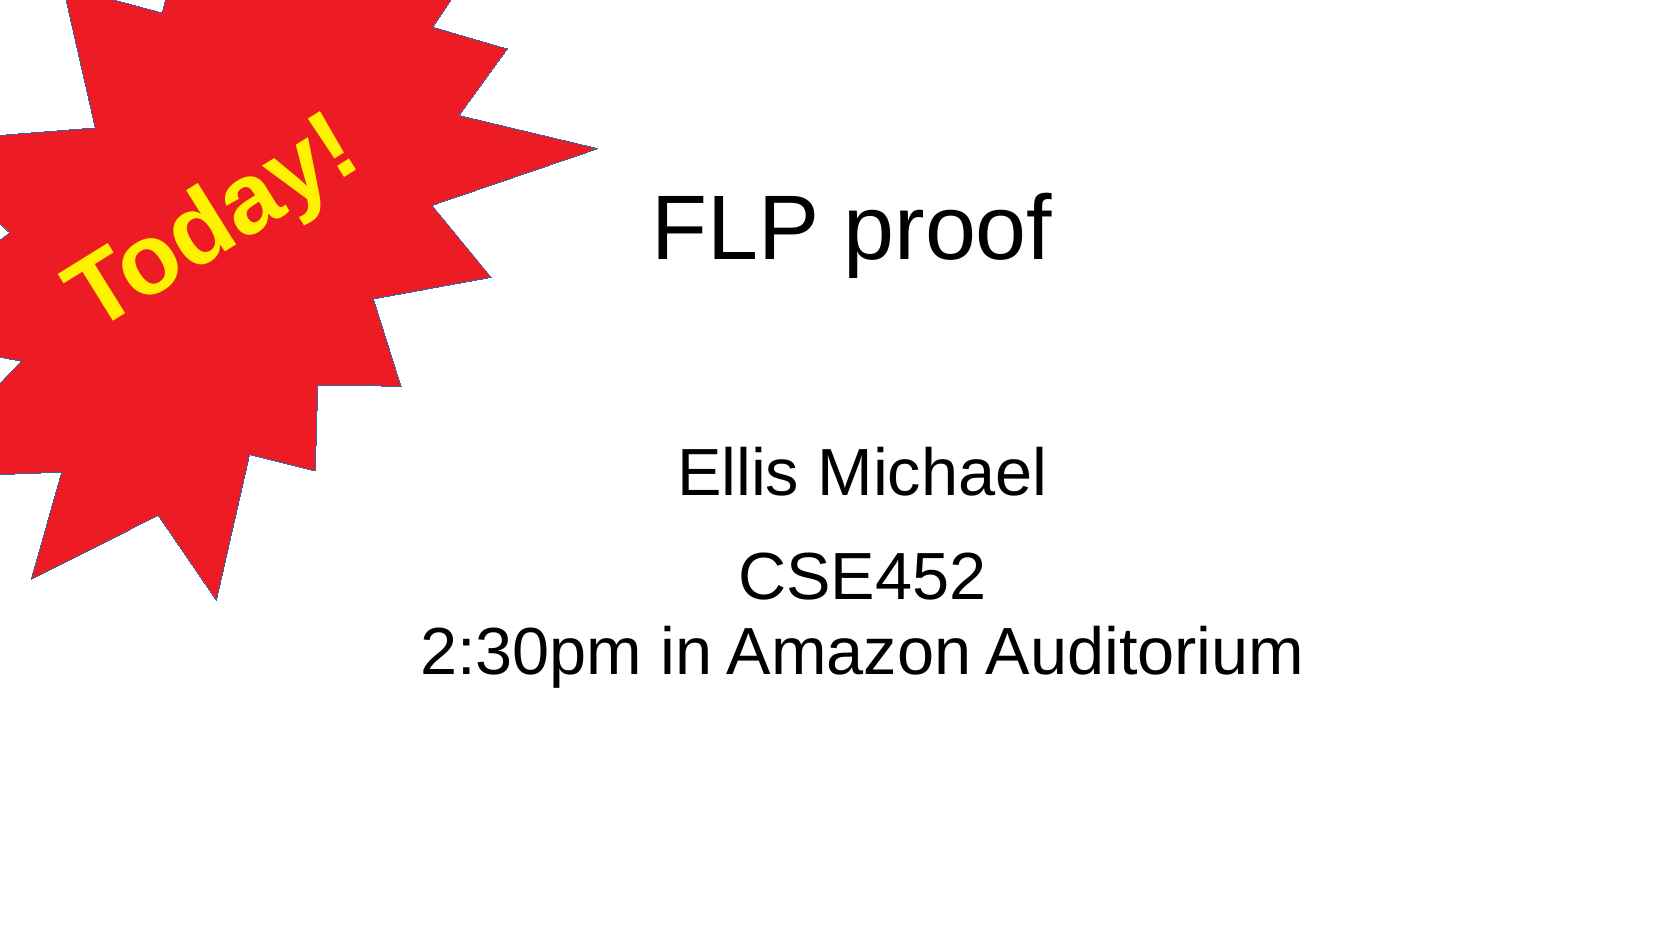

Today!
# FLP proof
Ellis Michael
CSE452
2:30pm in Amazon Auditorium